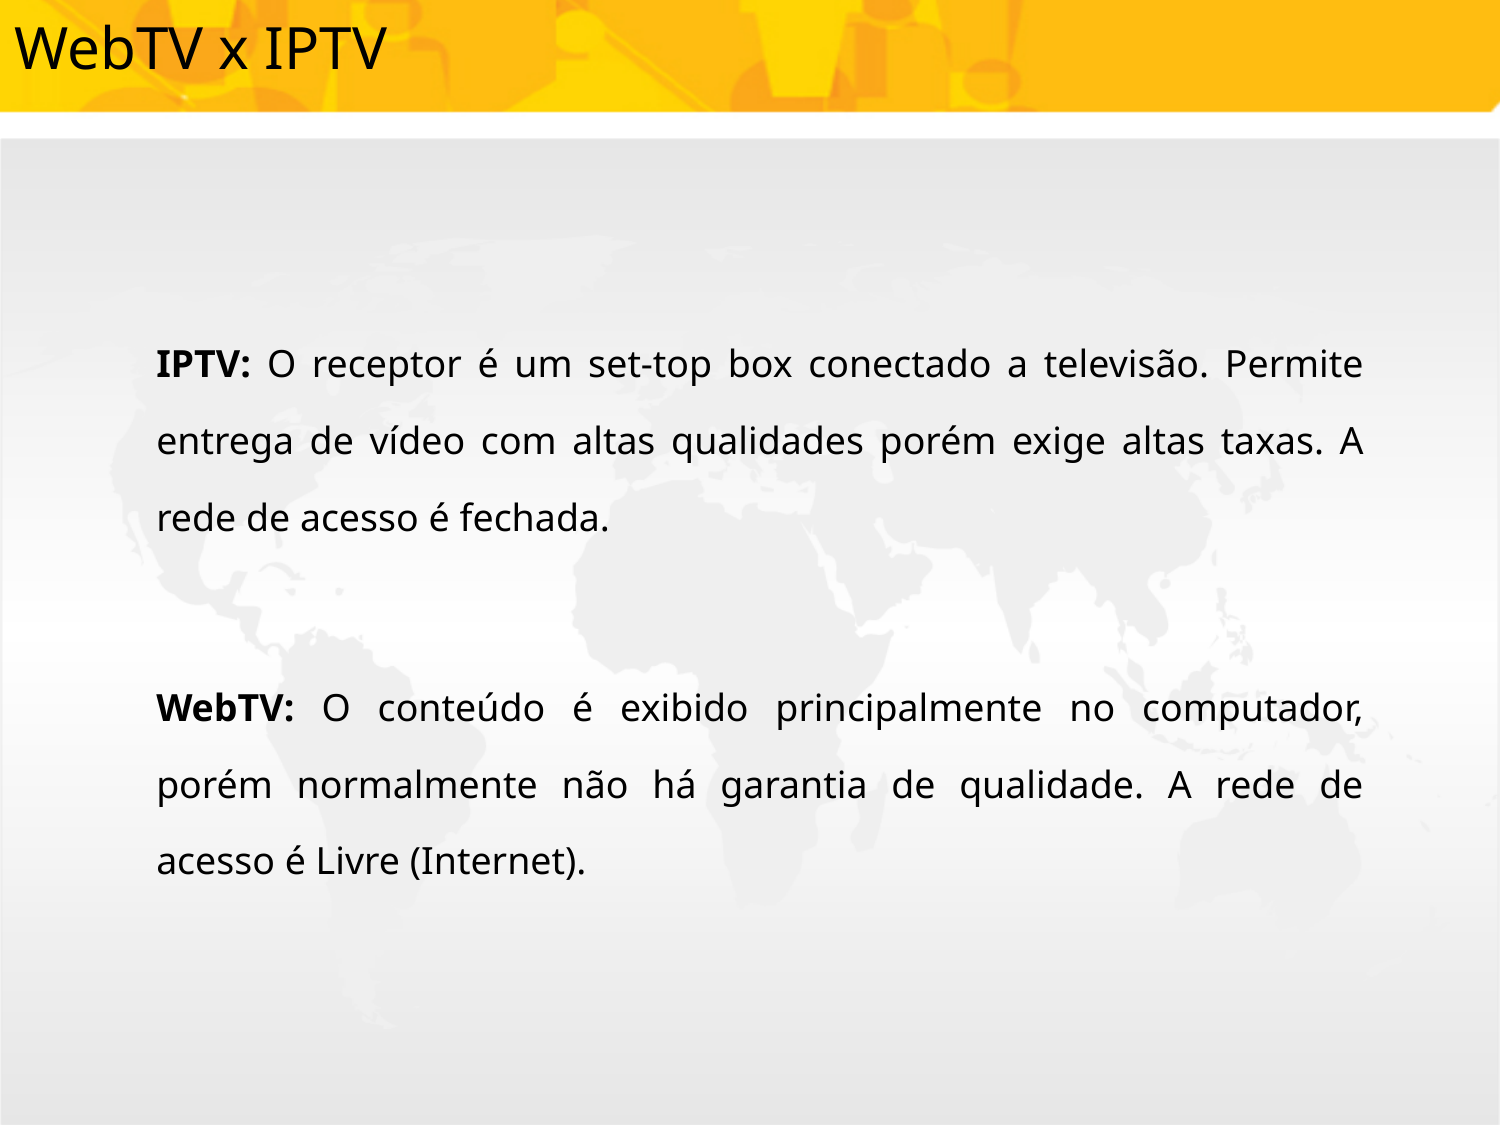

WebTV x IPTV
IPTV: O receptor é um set-top box conectado a televisão. Permite entrega de vídeo com altas qualidades porém exige altas taxas. A rede de acesso é fechada.
WebTV: O conteúdo é exibido principalmente no computador, porém normalmente não há garantia de qualidade. A rede de acesso é Livre (Internet).